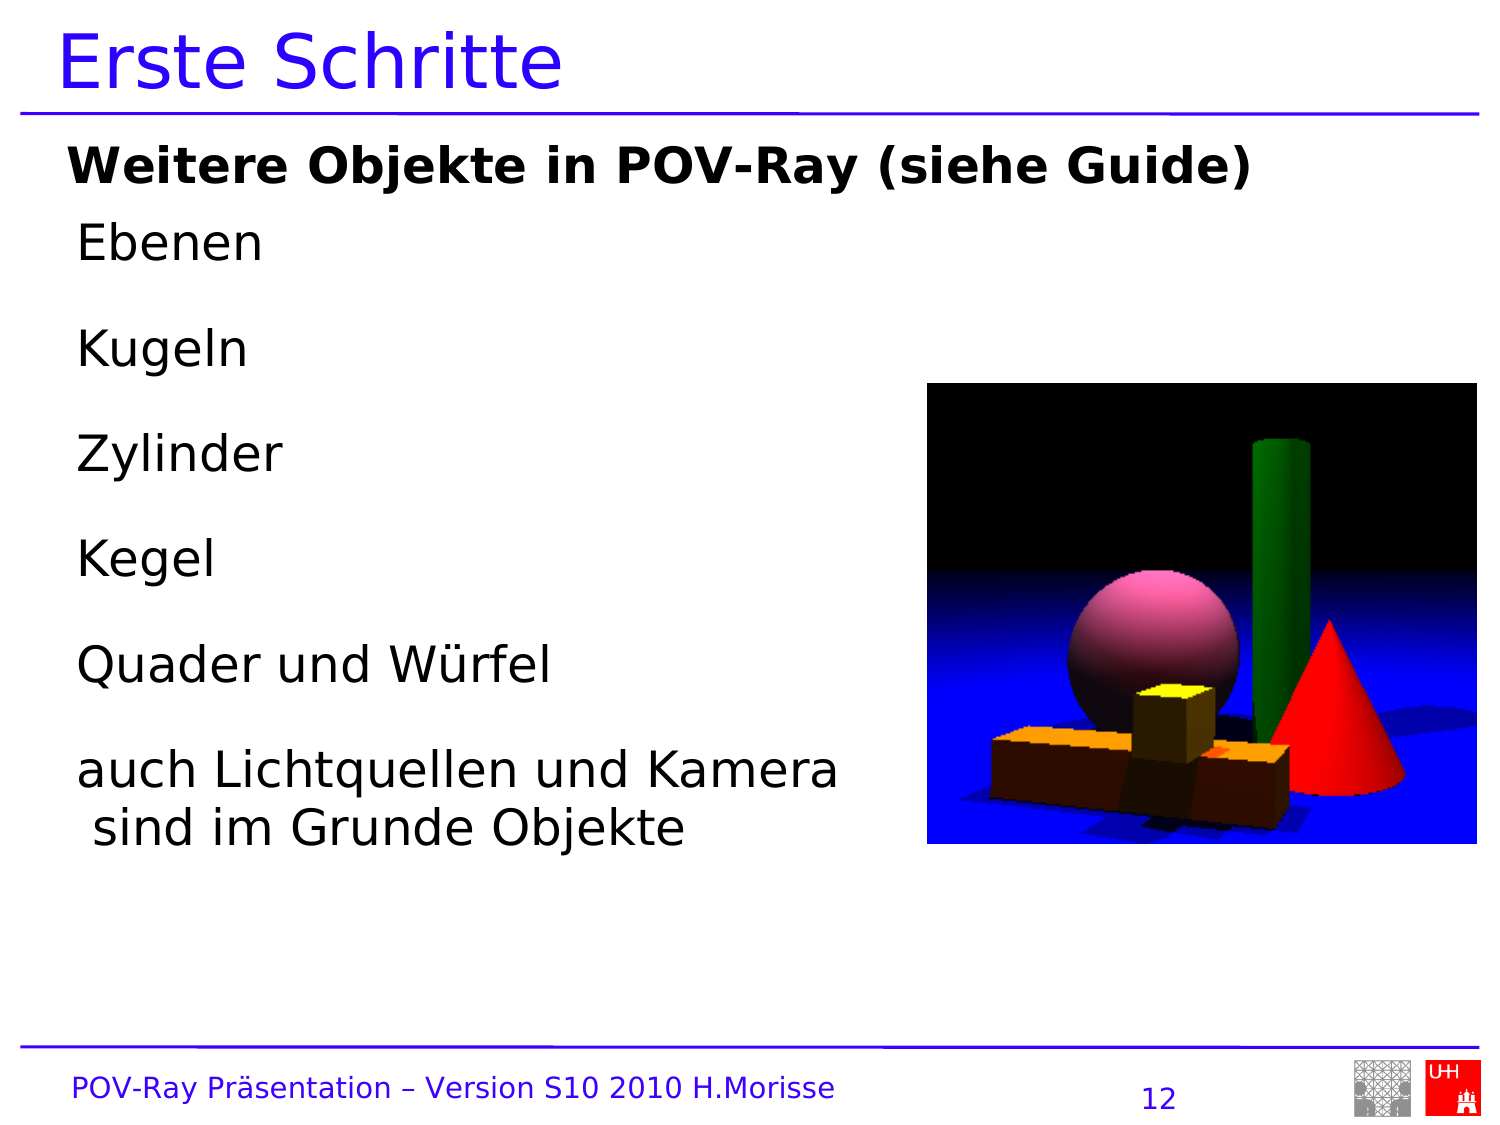

# Erste Schritte
Weitere Objekte in POV-Ray (siehe Guide)
 Ebenen
 Kugeln
 Zylinder
 Kegel
 Quader und Würfel
 auch Lichtquellen und Kamera
 sind im Grunde Objekte